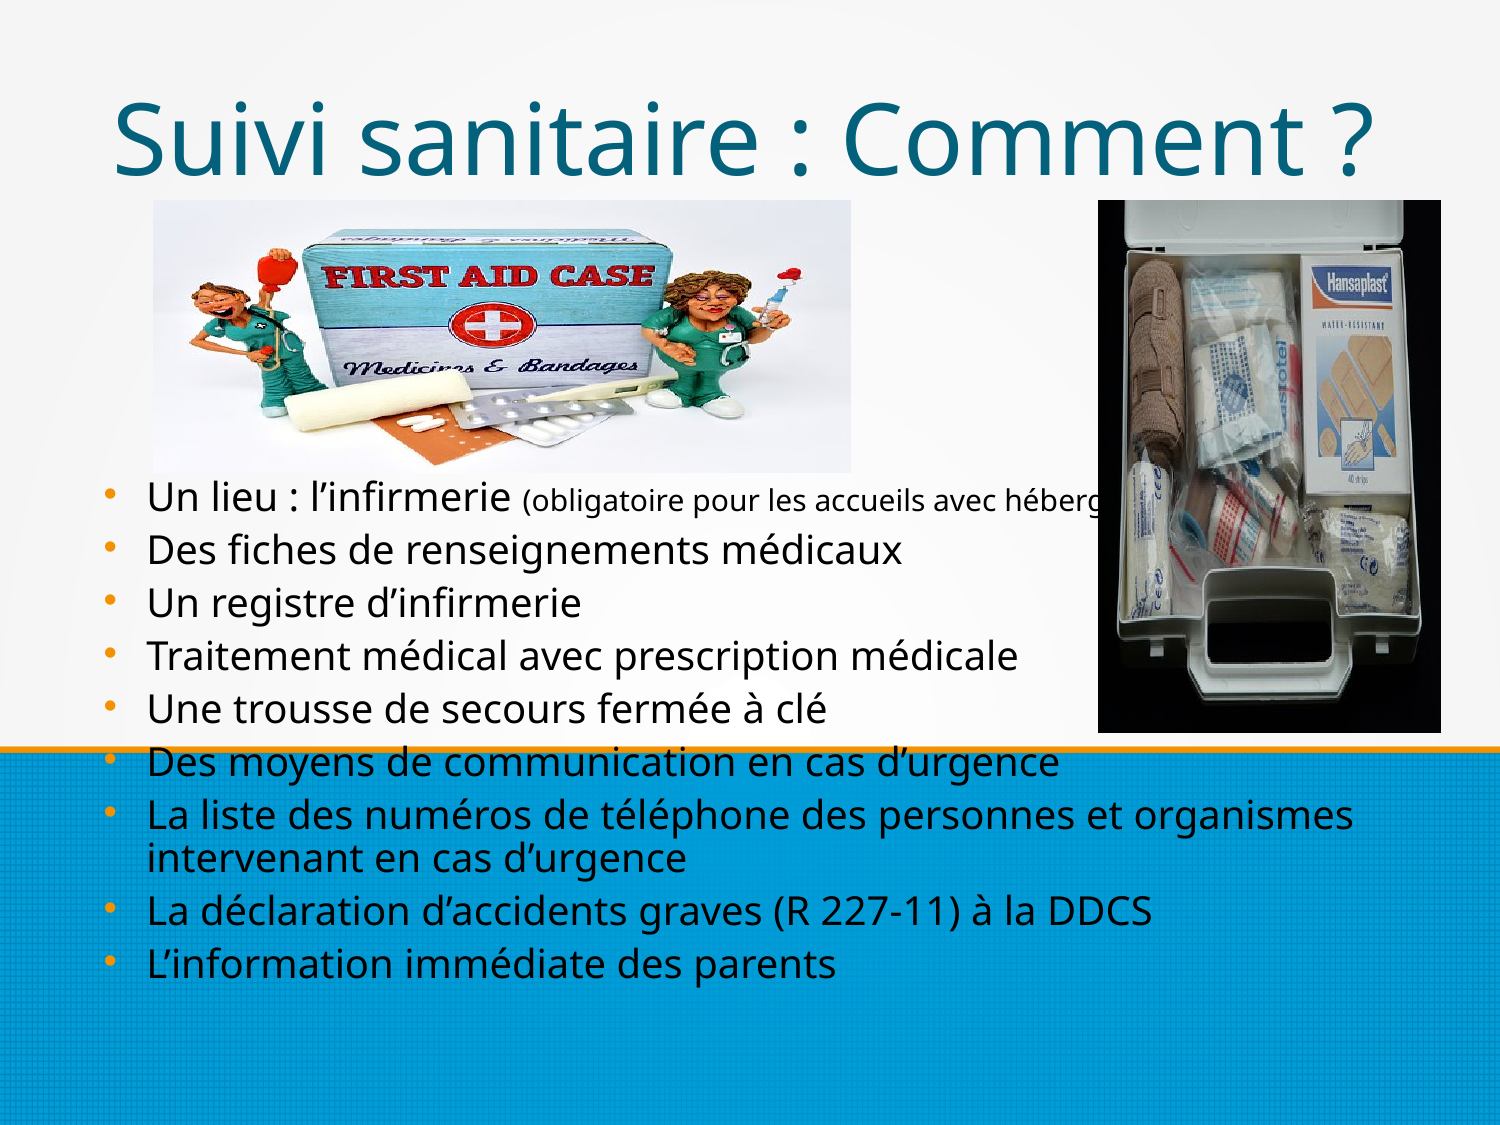

# Suivi sanitaire : Comment ?
Un lieu : l’infirmerie (obligatoire pour les accueils avec hébergement)
Des fiches de renseignements médicaux
Un registre d’infirmerie
Traitement médical avec prescription médicale
Une trousse de secours fermée à clé
Des moyens de communication en cas d’urgence
La liste des numéros de téléphone des personnes et organismes intervenant en cas d’urgence
La déclaration d’accidents graves (R 227-11) à la DDCS
L’information immédiate des parents